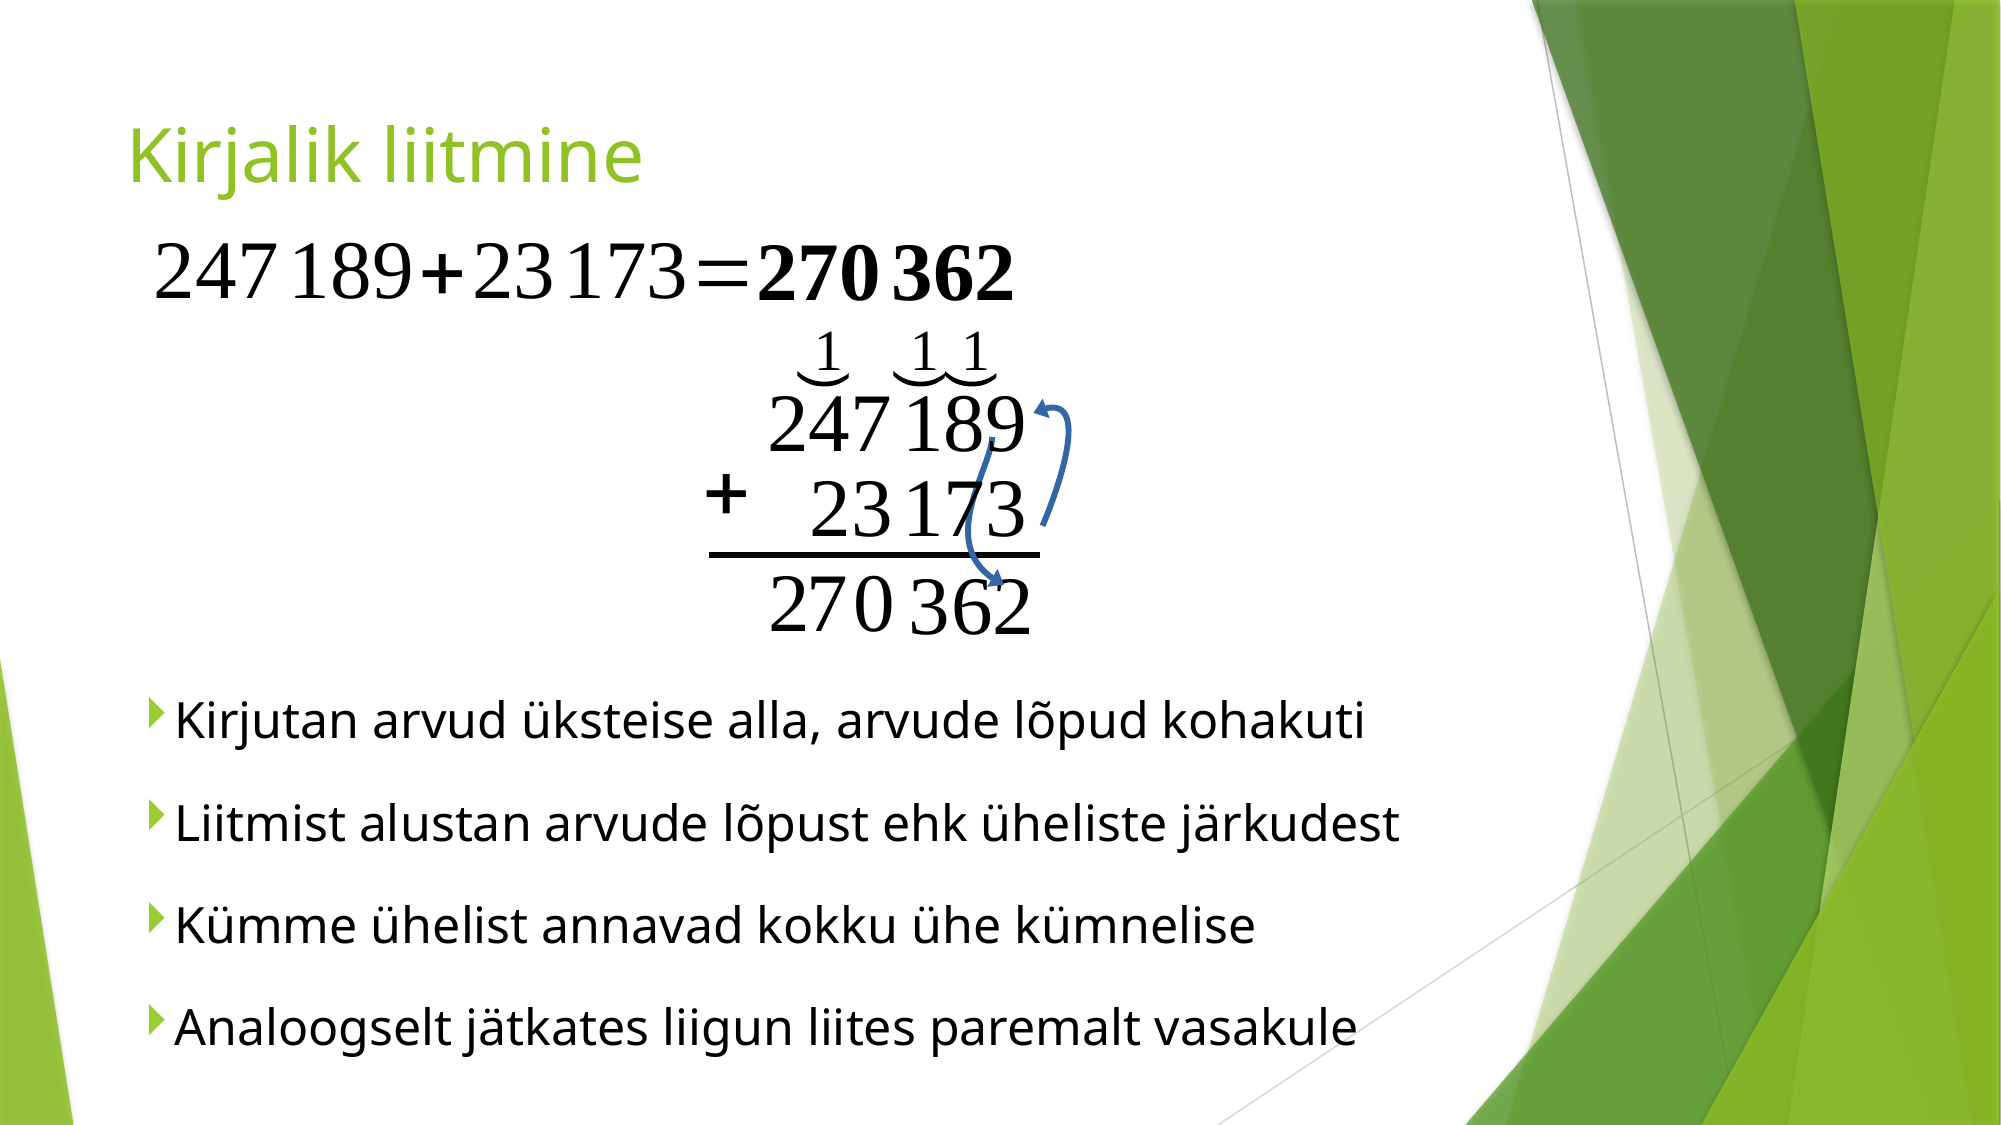

# Kirjalik liitmine
Kirjutan arvud üksteise alla, arvude lõpud kohakuti
Liitmist alustan arvude lõpust ehk üheliste järkudest
Kümme ühelist annavad kokku ühe kümnelise
Analoogselt jätkates liigun liites paremalt vasakule